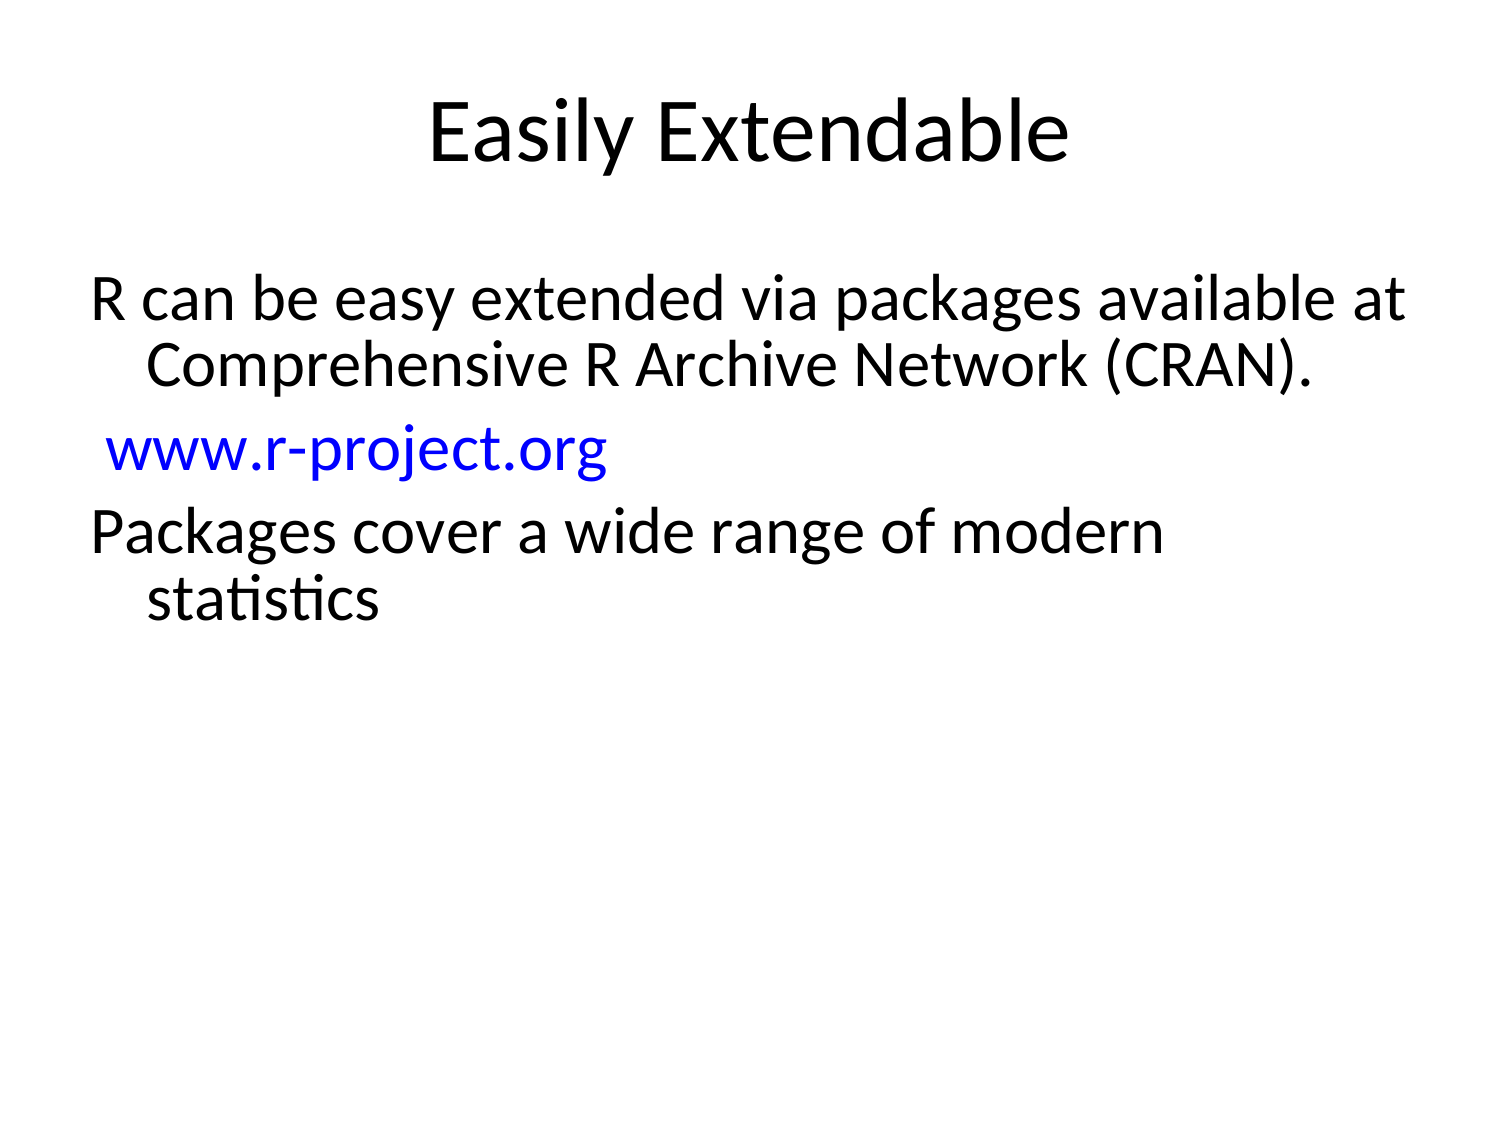

# Easily Extendable
R can be easy extended via packages available at Comprehensive R Archive Network (CRAN).
 www.r-project.org
Packages cover a wide range of modern statistics